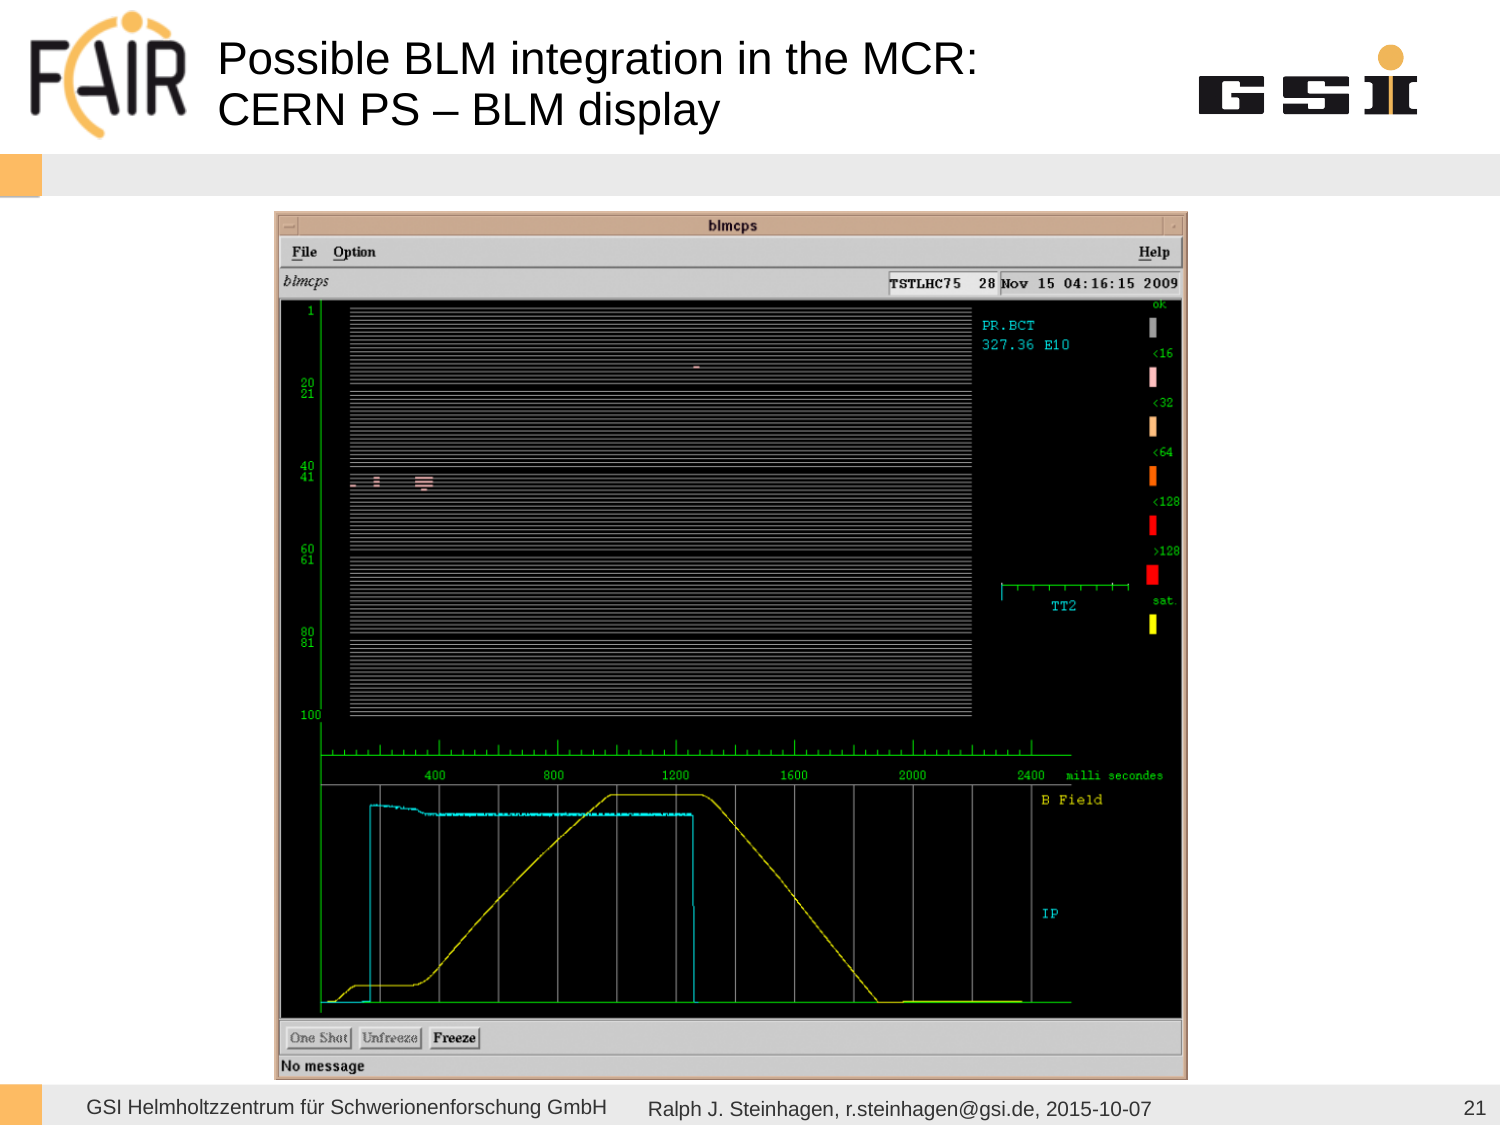

# Possible BLM integration in the MCR: CERN PS – BLM display